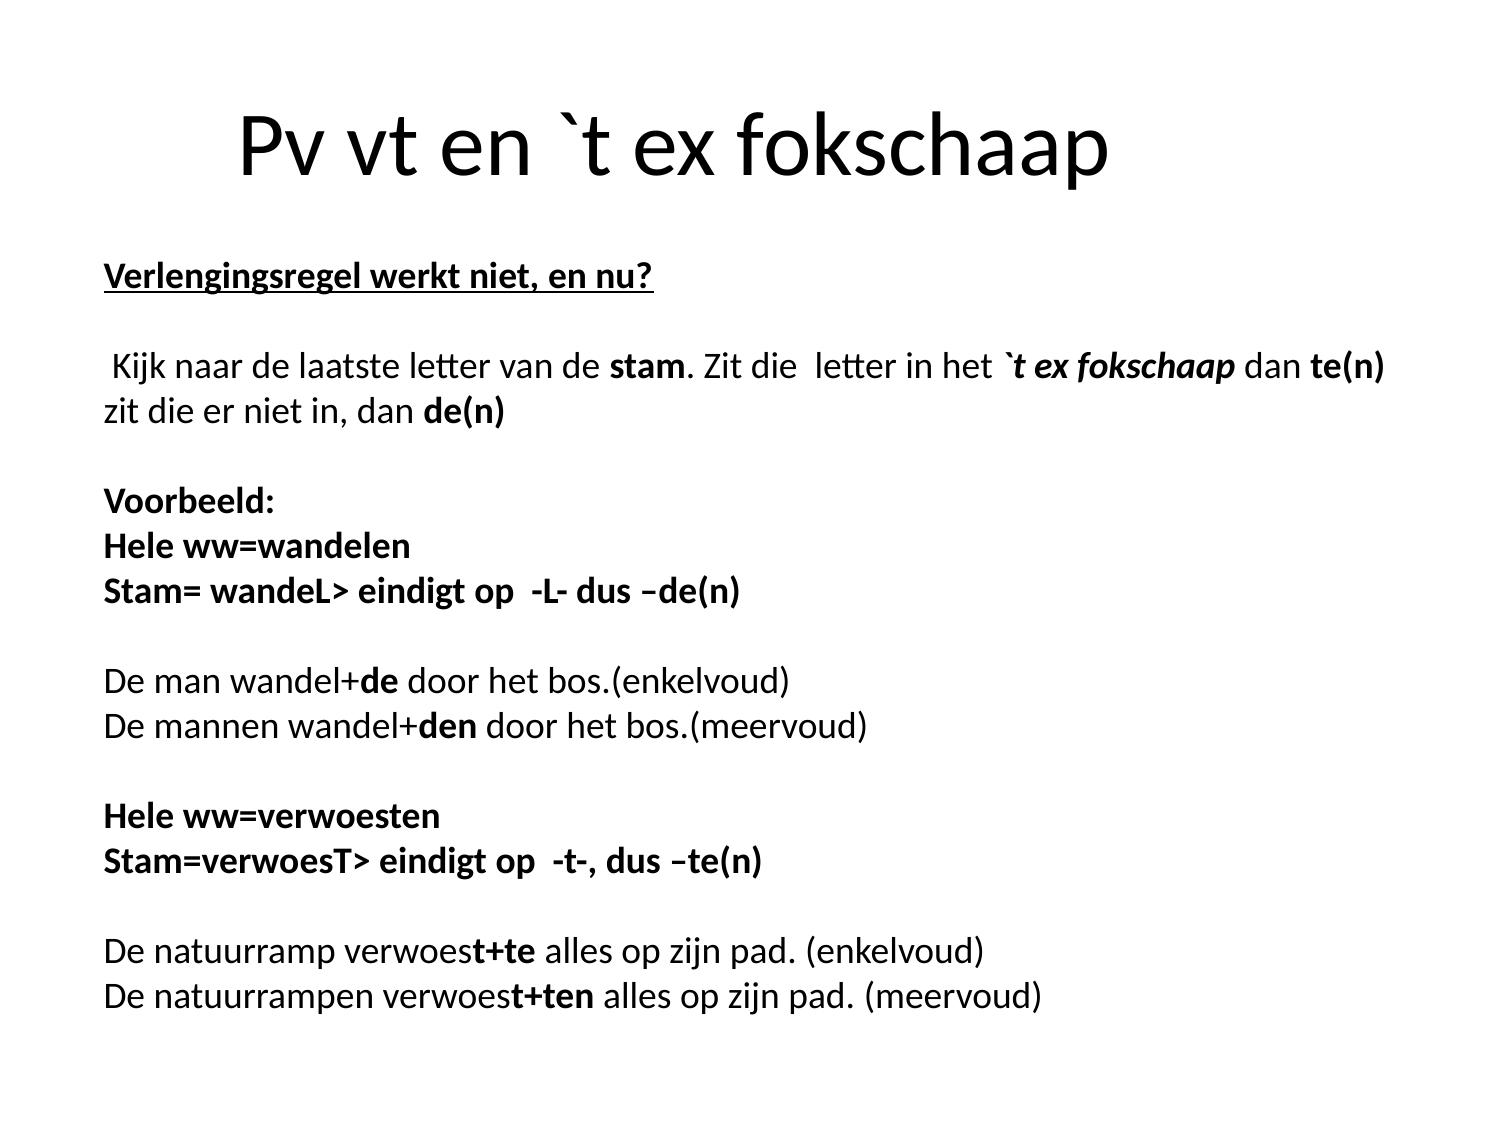

# Pv vt en `t ex fokschaap
Verlengingsregel werkt niet, en nu?
 Kijk naar de laatste letter van de stam. Zit die letter in het `t ex fokschaap dan te(n) zit die er niet in, dan de(n)
Voorbeeld:
Hele ww=wandelen
Stam= wandeL> eindigt op -L- dus –de(n)
De man wandel+de door het bos.(enkelvoud)
De mannen wandel+den door het bos.(meervoud)
Hele ww=verwoesten
Stam=verwoesT> eindigt op -t-, dus –te(n)
De natuurramp verwoest+te alles op zijn pad. (enkelvoud)
De natuurrampen verwoest+ten alles op zijn pad. (meervoud)